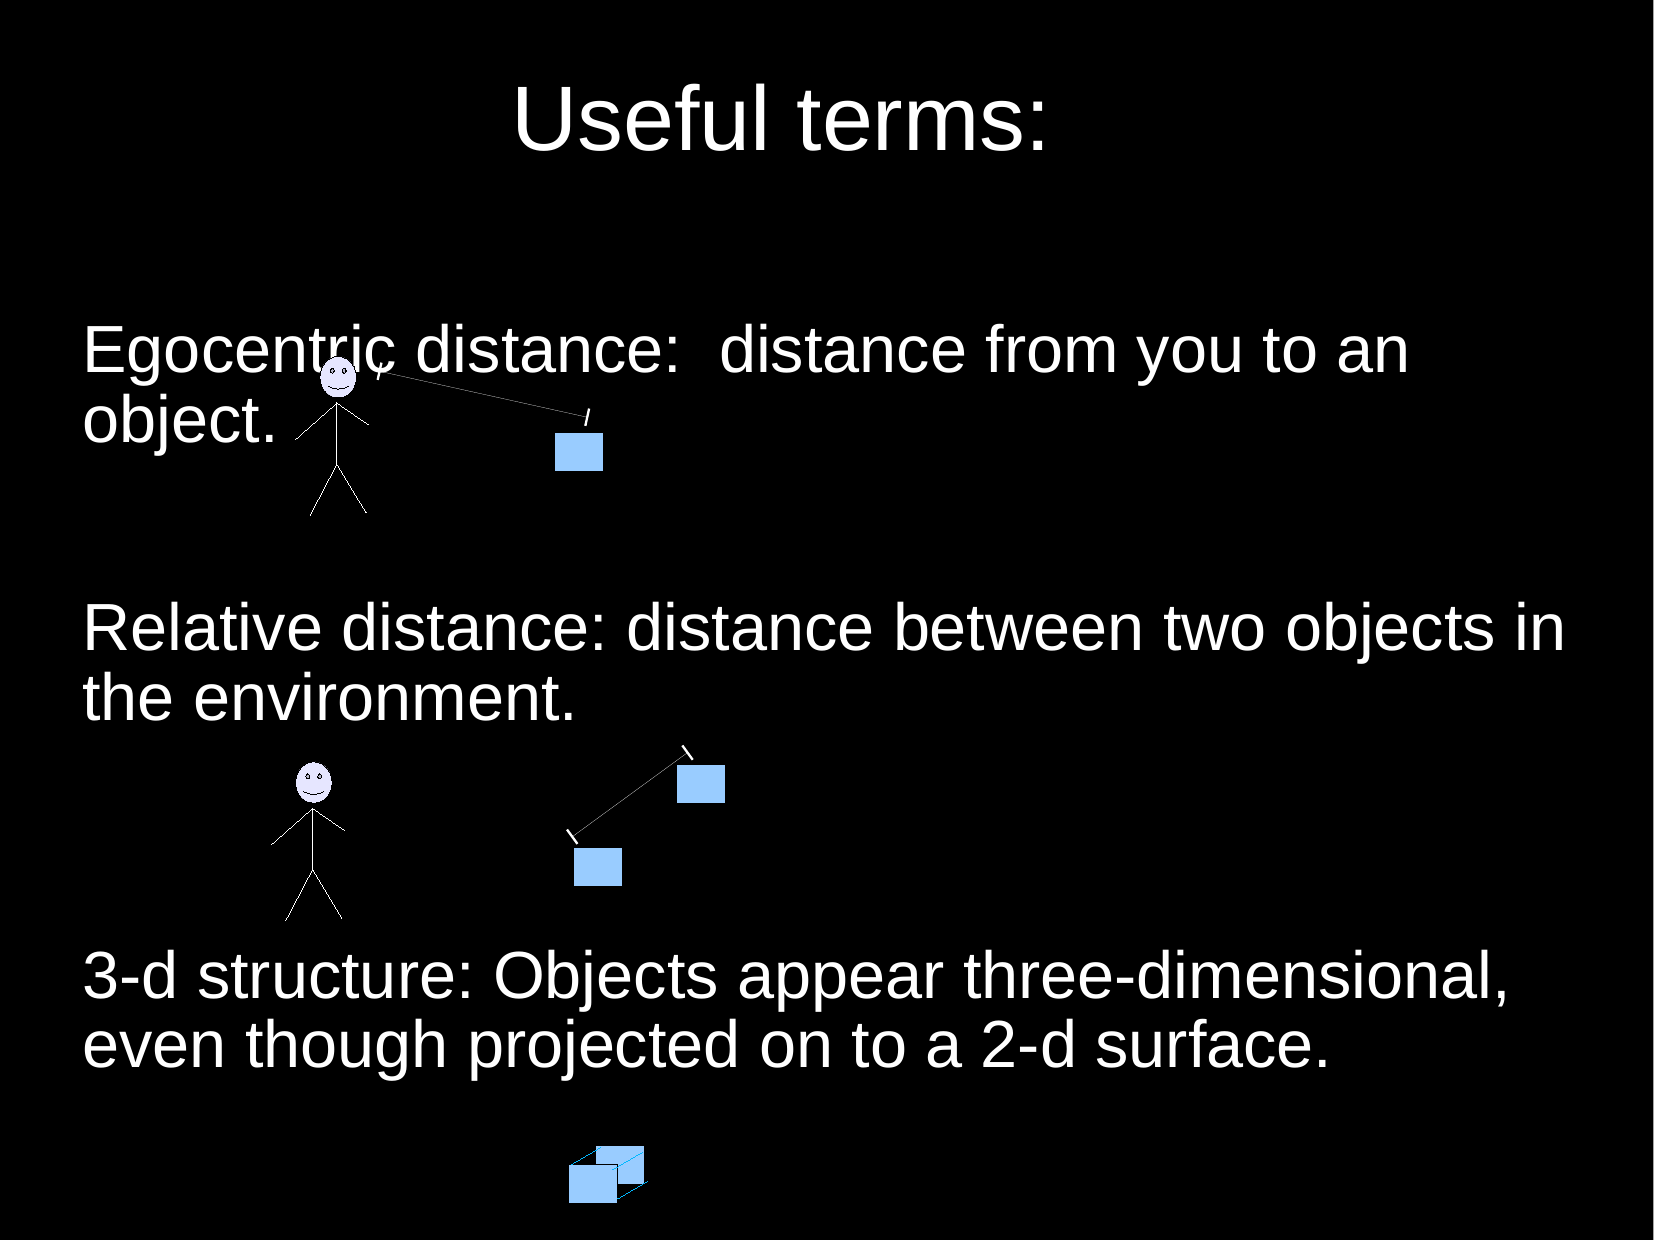

# Useful terms:
Egocentric distance: distance from you to an object.
Relative distance: distance between two objects in the environment.
3-d structure: Objects appear three-dimensional, even though projected on to a 2-d surface.